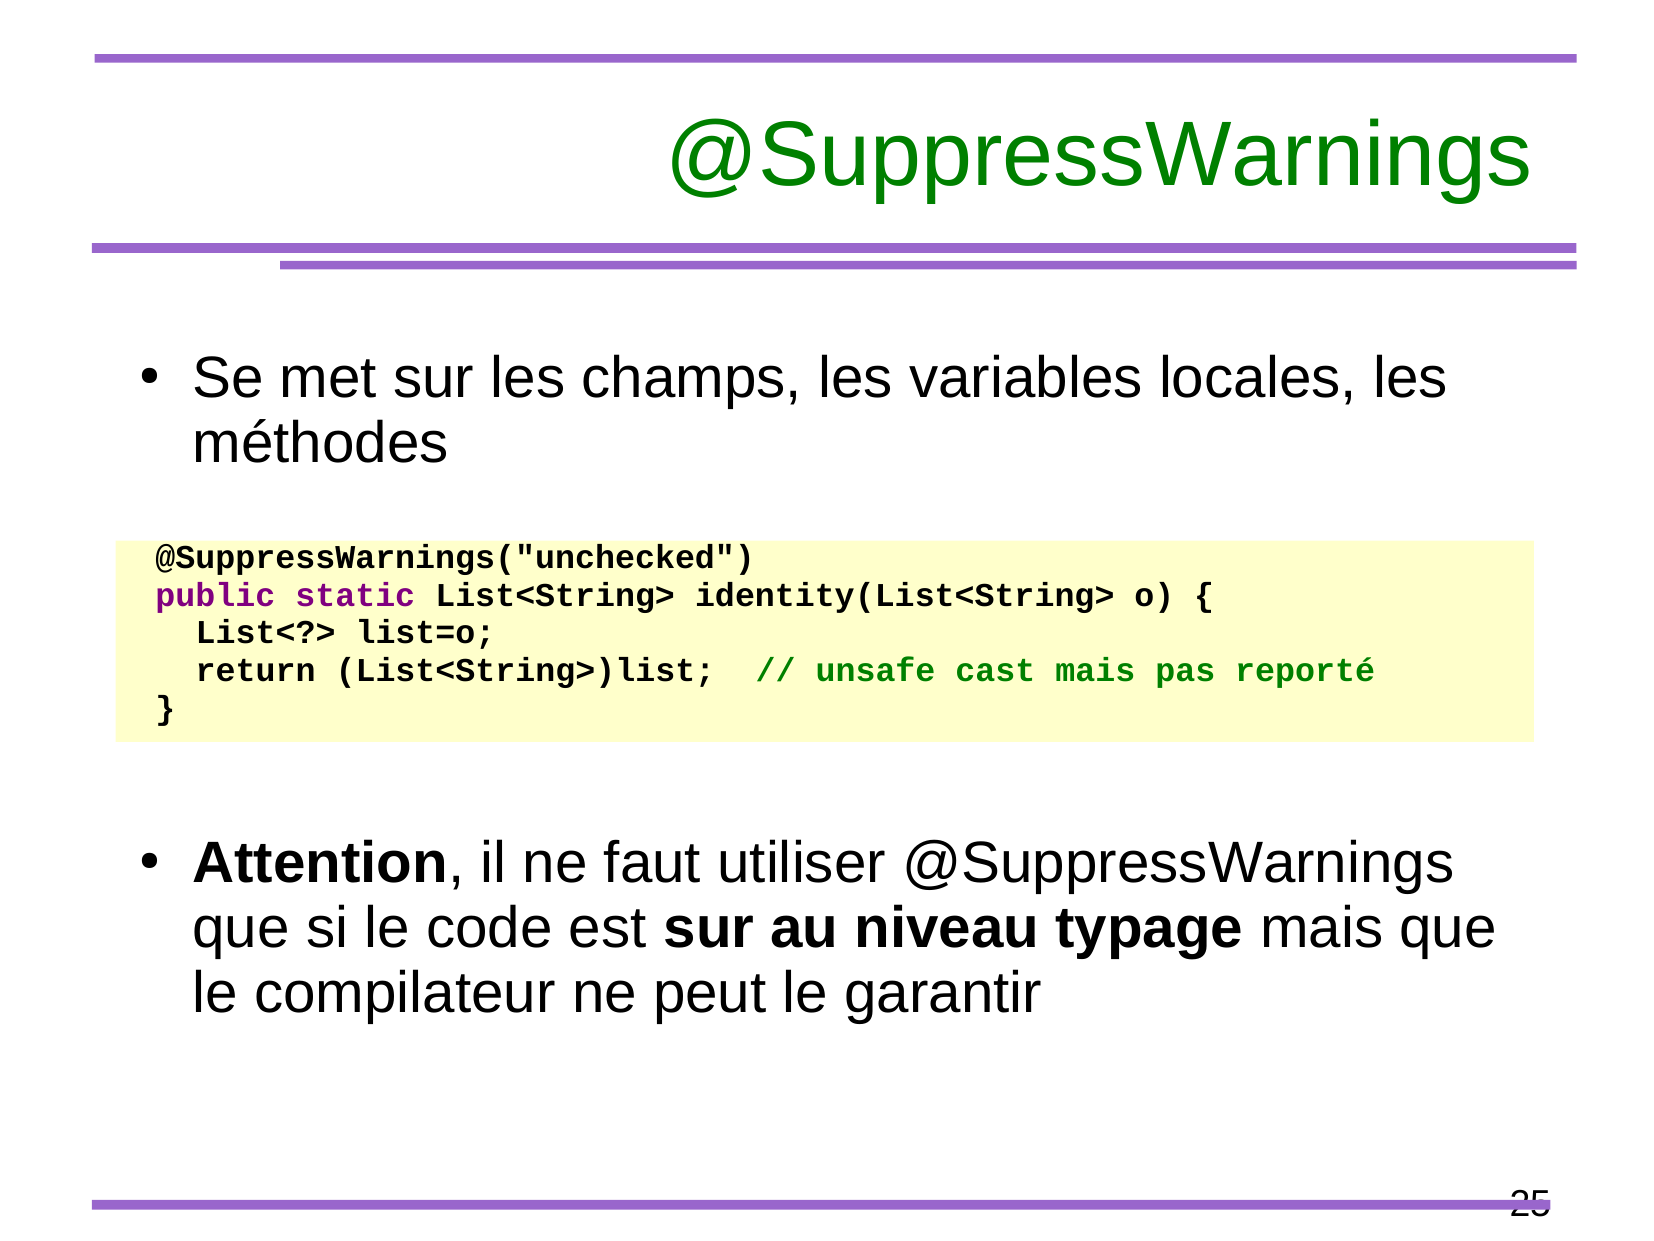

# @SuppressWarnings
Se met sur les champs, les variables locales, les méthodes
Attention, il ne faut utiliser @SuppressWarnings que si le code est sur au niveau typage mais que le compilateur ne peut le garantir
 @SuppressWarnings("unchecked")
 public static List<String> identity(List<String> o) {
 List<?> list=o;
 return (List<String>)list; // unsafe cast mais pas reporté
 }